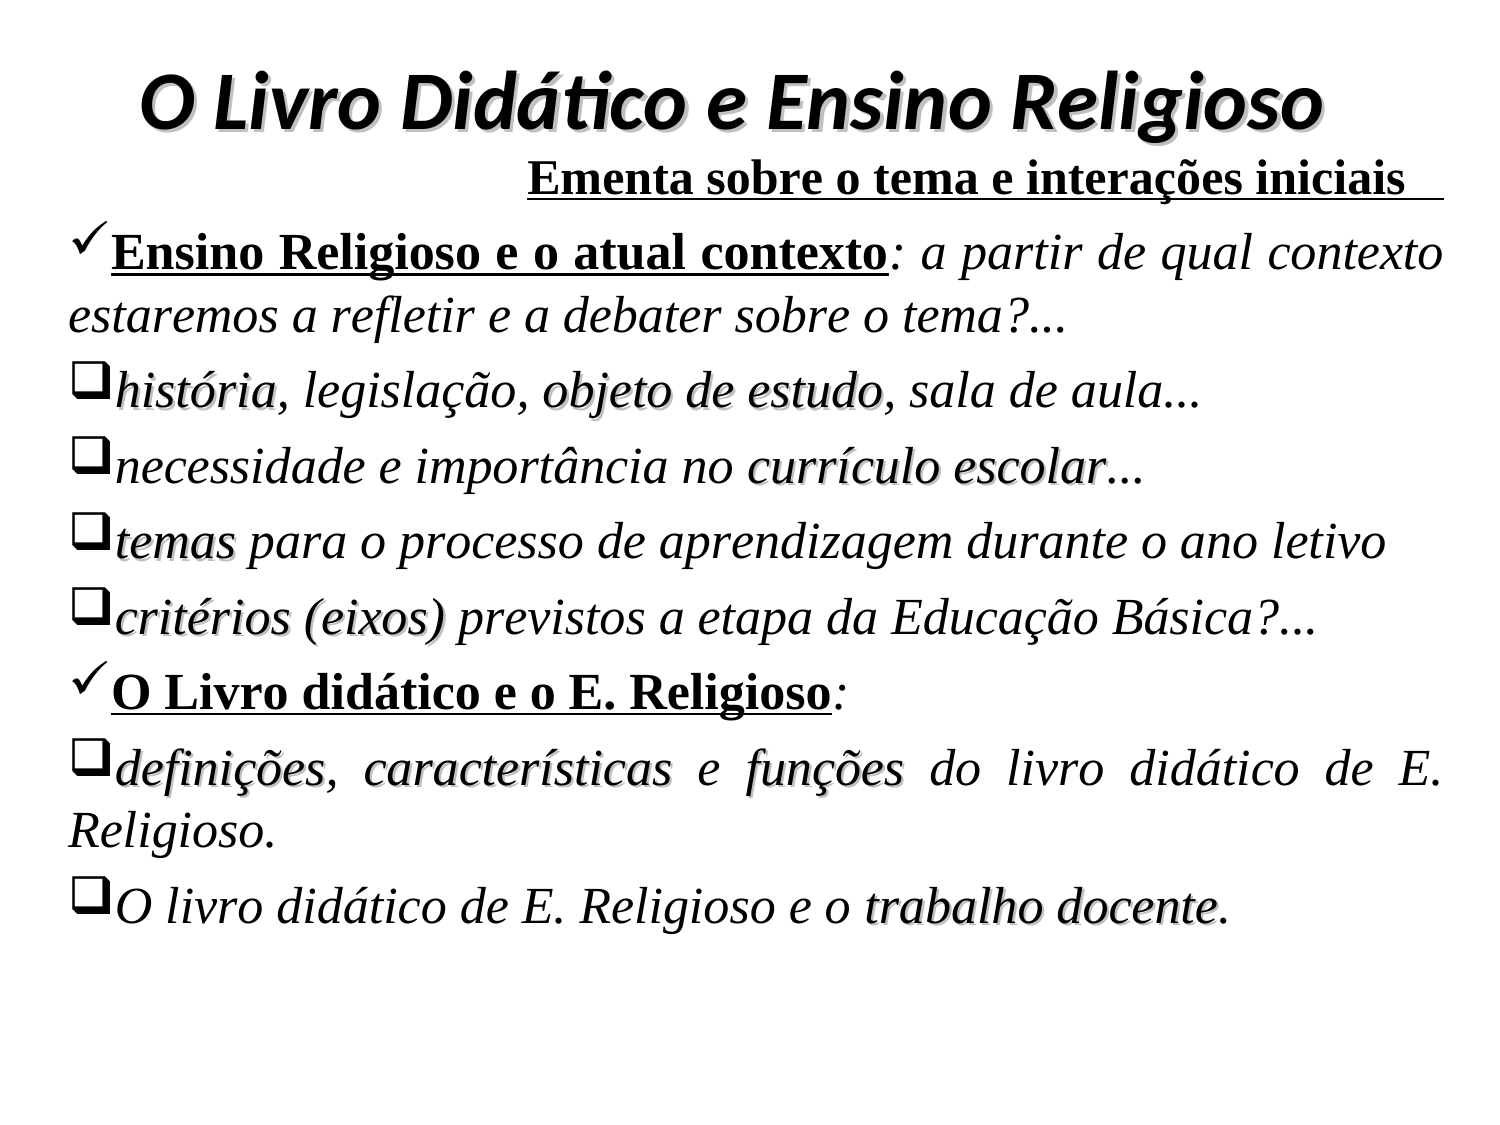

# O Livro Didático e Ensino Religioso
Ementa sobre o tema e interações iniciais
Ensino Religioso e o atual contexto: a partir de qual contexto estaremos a refletir e a debater sobre o tema?...
história, legislação, objeto de estudo, sala de aula...
necessidade e importância no currículo escolar...
temas para o processo de aprendizagem durante o ano letivo
critérios (eixos) previstos a etapa da Educação Básica?...
O Livro didático e o E. Religioso:
definições, características e funções do livro didático de E. Religioso.
O livro didático de E. Religioso e o trabalho docente.